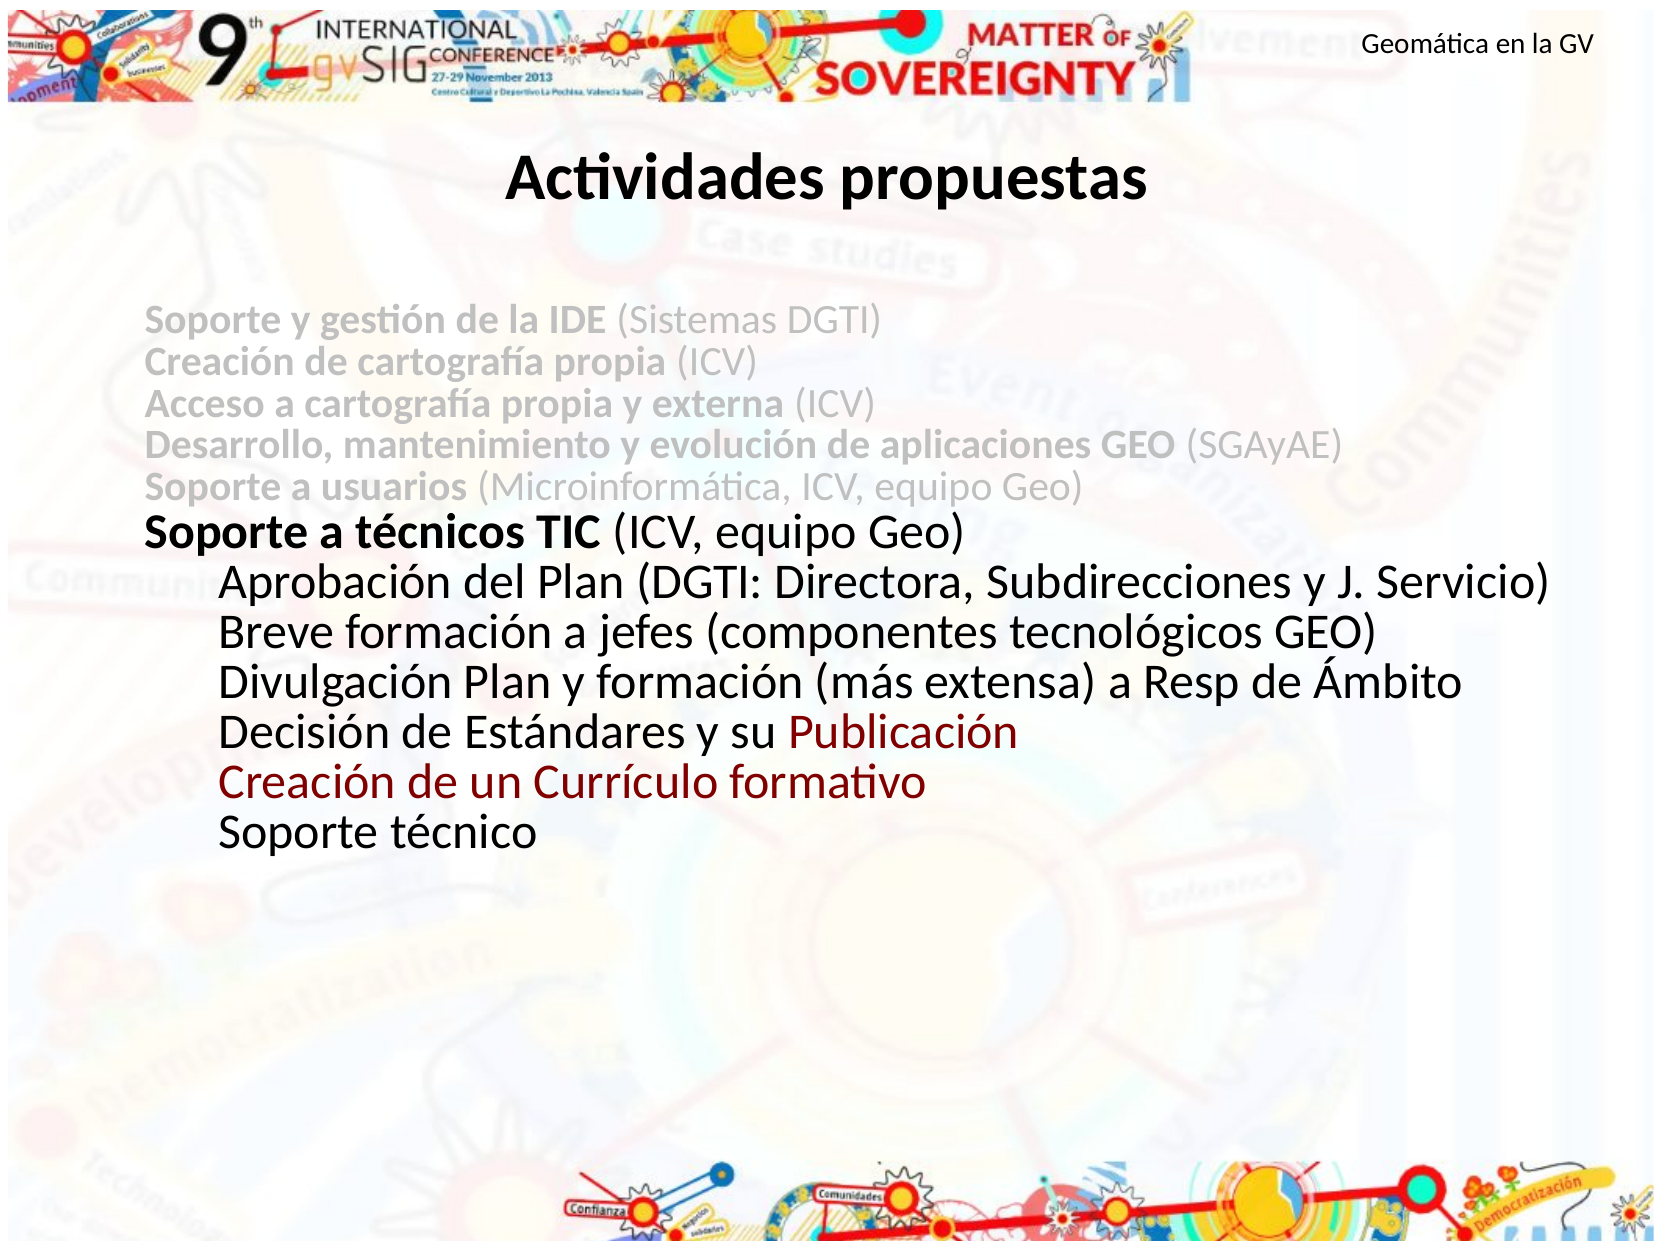

Geomática en la GV
# Actividades propuestas
Soporte y gestión de la IDE (Sistemas DGTI)
Creación de cartografía propia (ICV)
Acceso a cartografía propia y externa (ICV)
Desarrollo, mantenimiento y evolución de aplicaciones GEO (SGAyAE)
Soporte a usuarios (Microinformática, ICV, equipo Geo)
Soporte a técnicos TIC (ICV, equipo Geo)
	Aprobación del Plan (DGTI: Directora, Subdirecciones y J. Servicio)
	Breve formación a jefes (componentes tecnológicos GEO)
	Divulgación Plan y formación (más extensa) a Resp de Ámbito
	Decisión de Estándares y su Publicación
	Creación de un Currículo formativo
	Soporte técnico